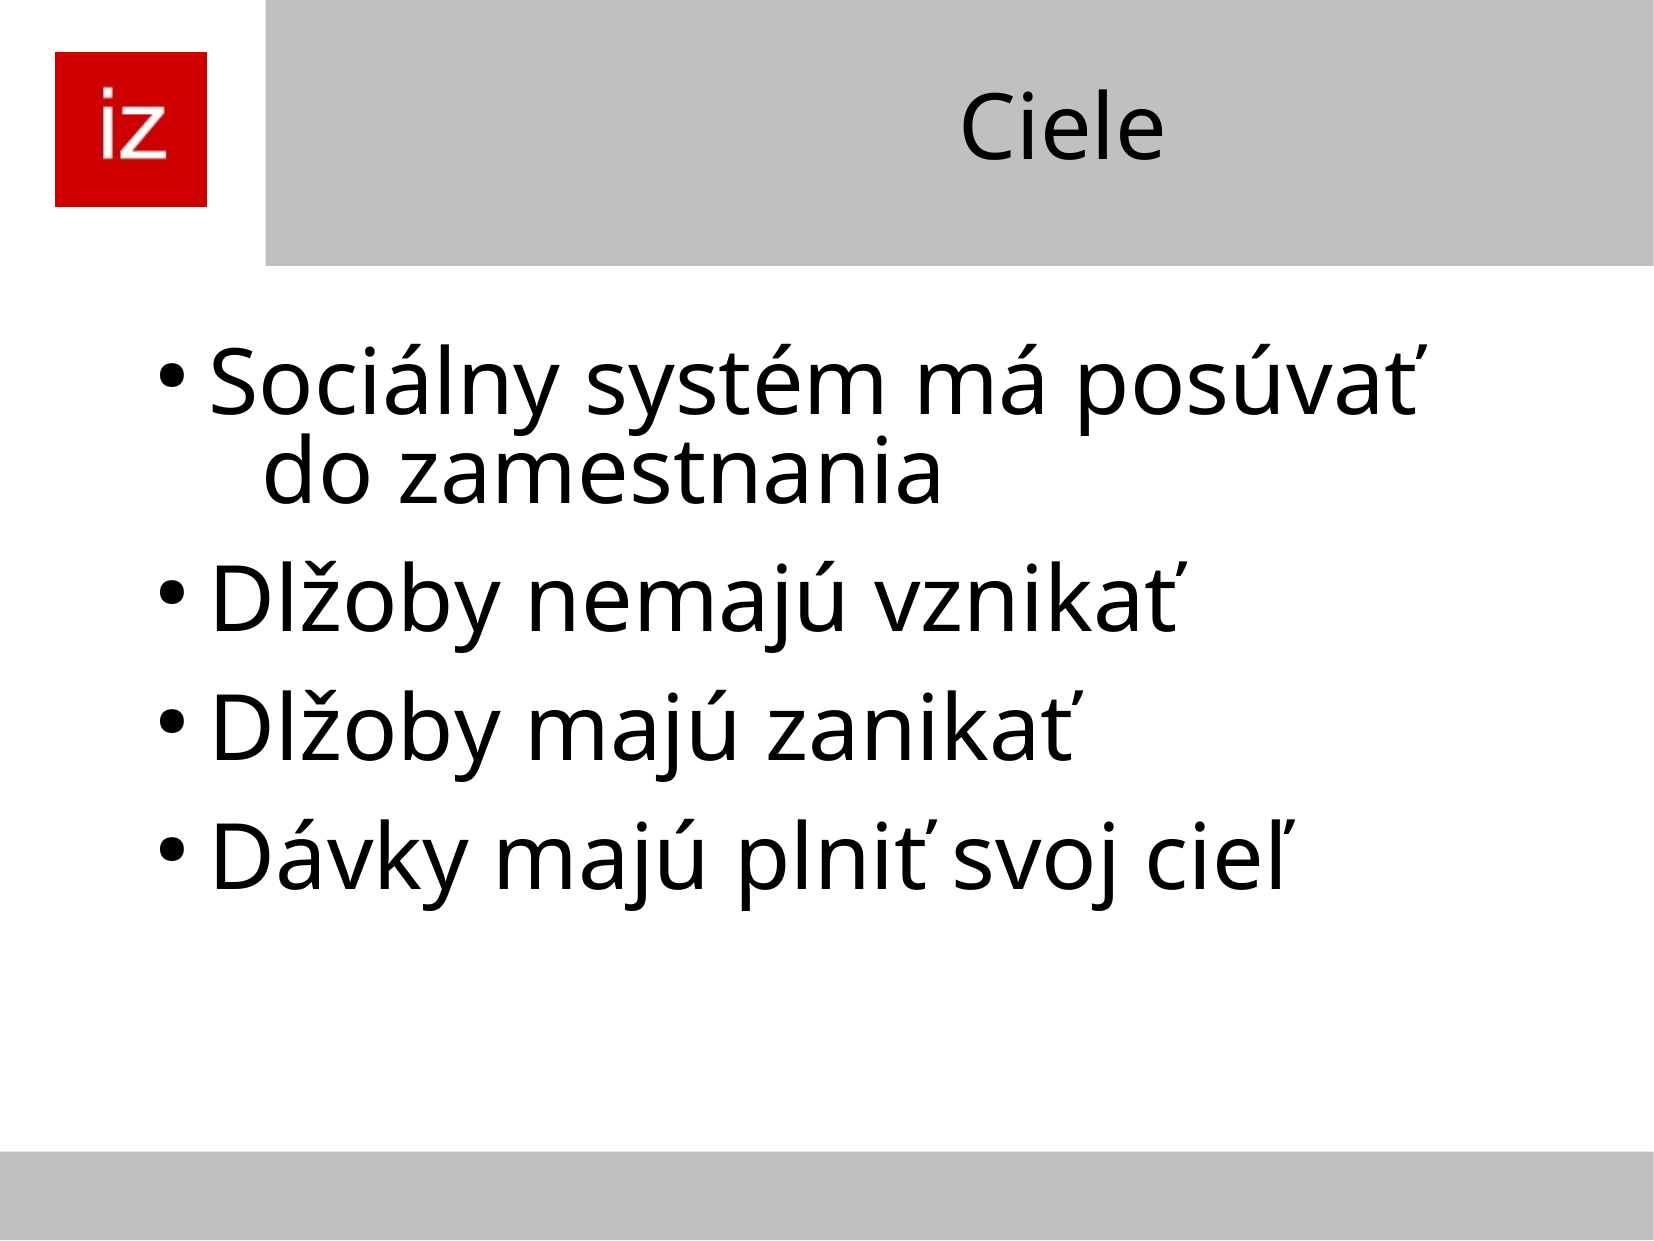

# Ciele
Sociálny systém má posúvať do zamestnania
Dlžoby nemajú vznikať
Dlžoby majú zanikať
Dávky majú plniť svoj cieľ